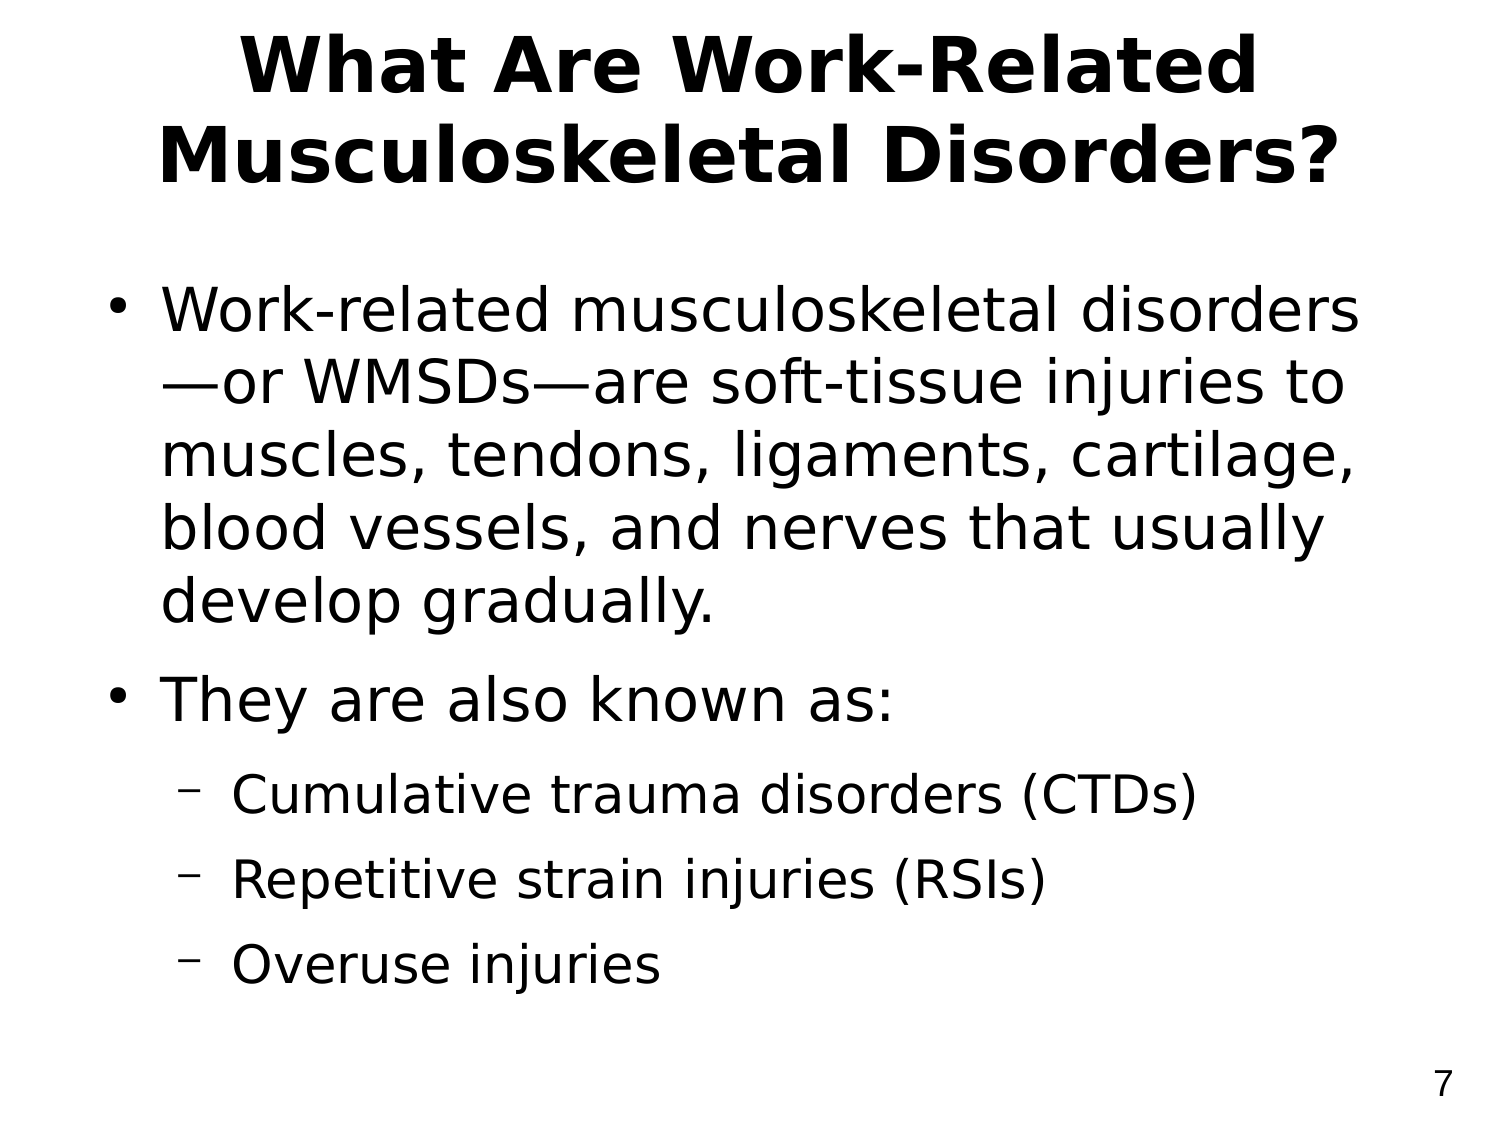

What Are Work-Related Musculoskeletal Disorders?
# Work-related musculoskeletal disorders—or WMSDs—are soft-tissue injuries to muscles, tendons, ligaments, cartilage, blood vessels, and nerves that usually develop gradually.
They are also known as:
Cumulative trauma disorders (CTDs)
Repetitive strain injuries (RSIs)
Overuse injuries